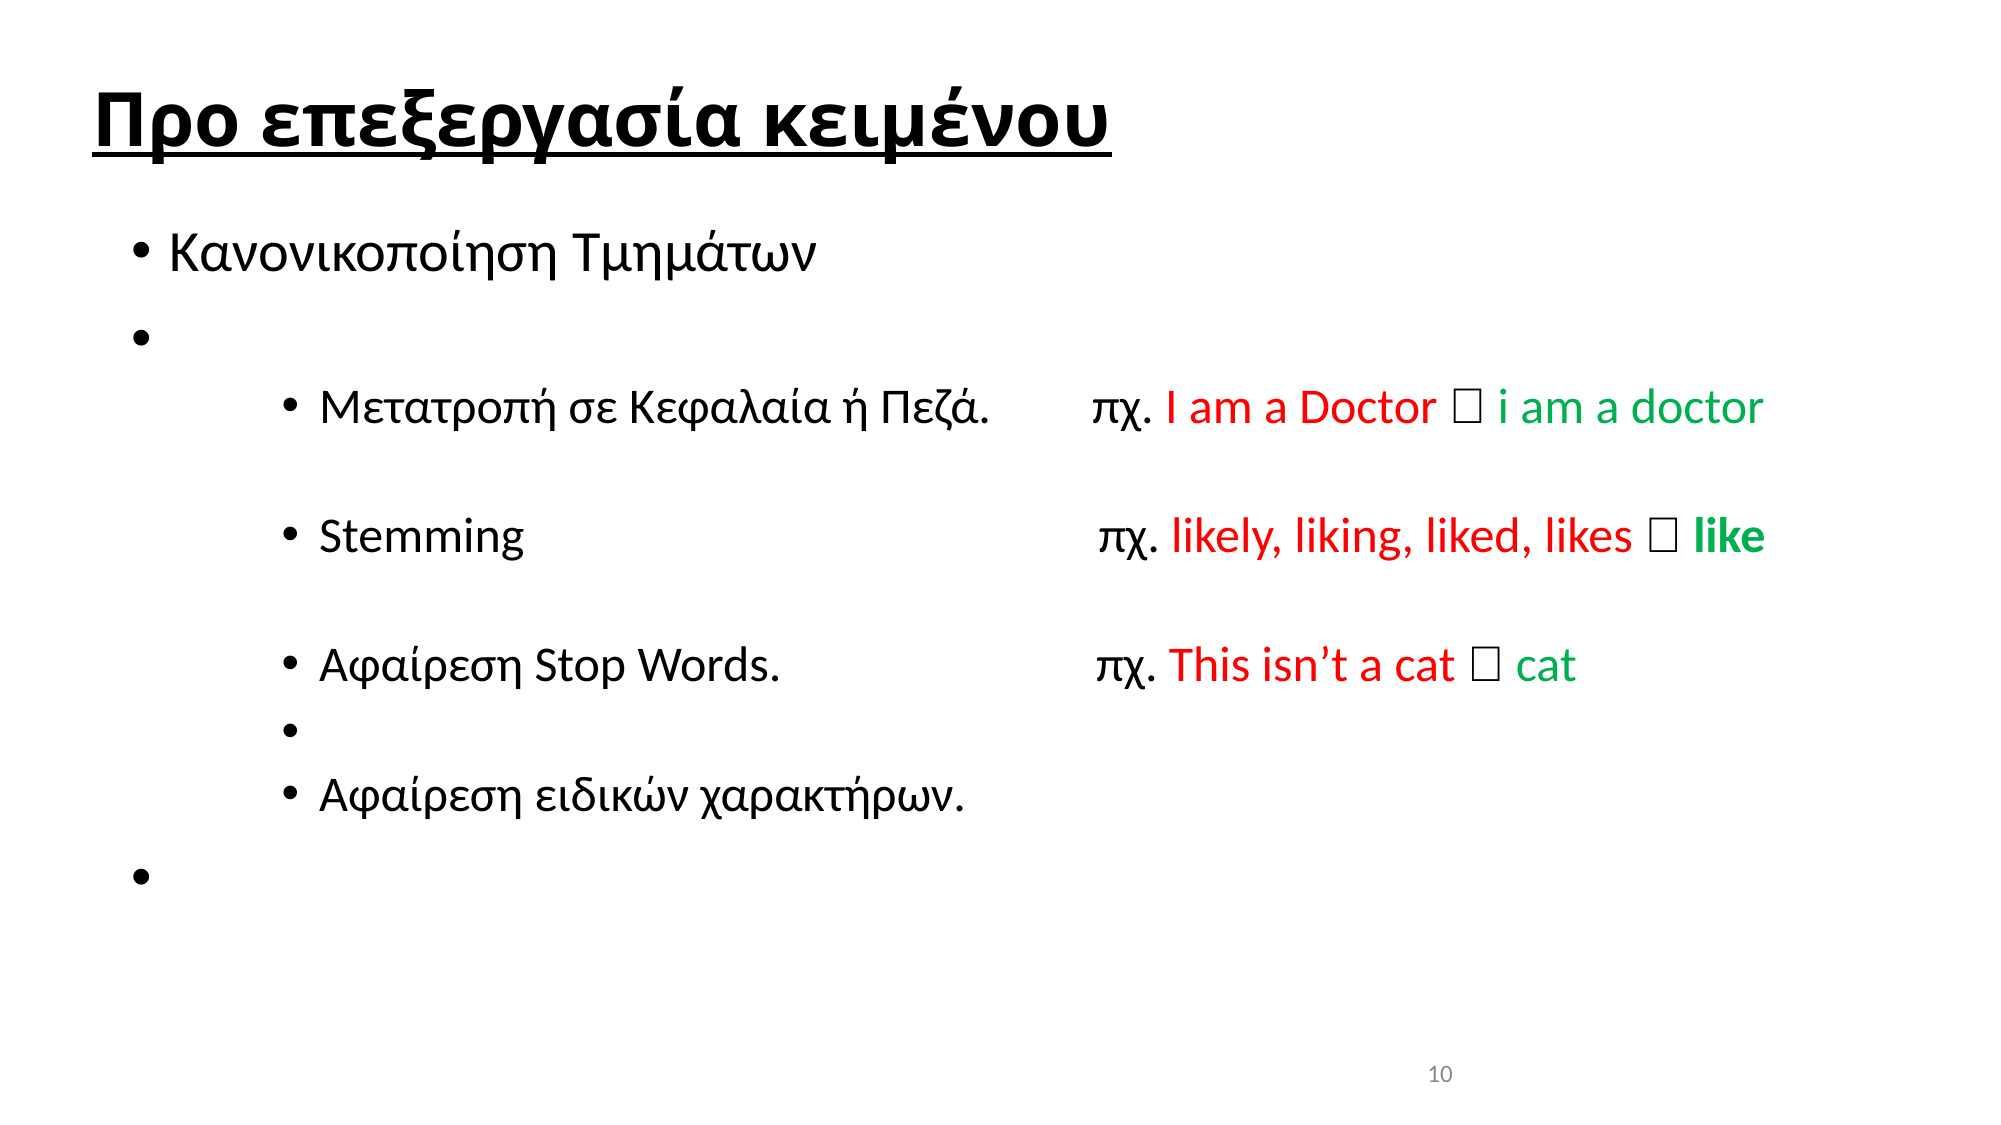

# Προ επεξεργασία κειμένου
Κανονικοποίηση Τμημάτων
Μετατροπή σε Κεφαλαία ή Πεζά. πχ. I am a Doctor  i am a doctor
Stemming πχ. likely, liking, liked, likes  like
Αφαίρεση Stop Words. πχ. This isn’t a cat  cat
Αφαίρεση ειδικών χαρακτήρων.